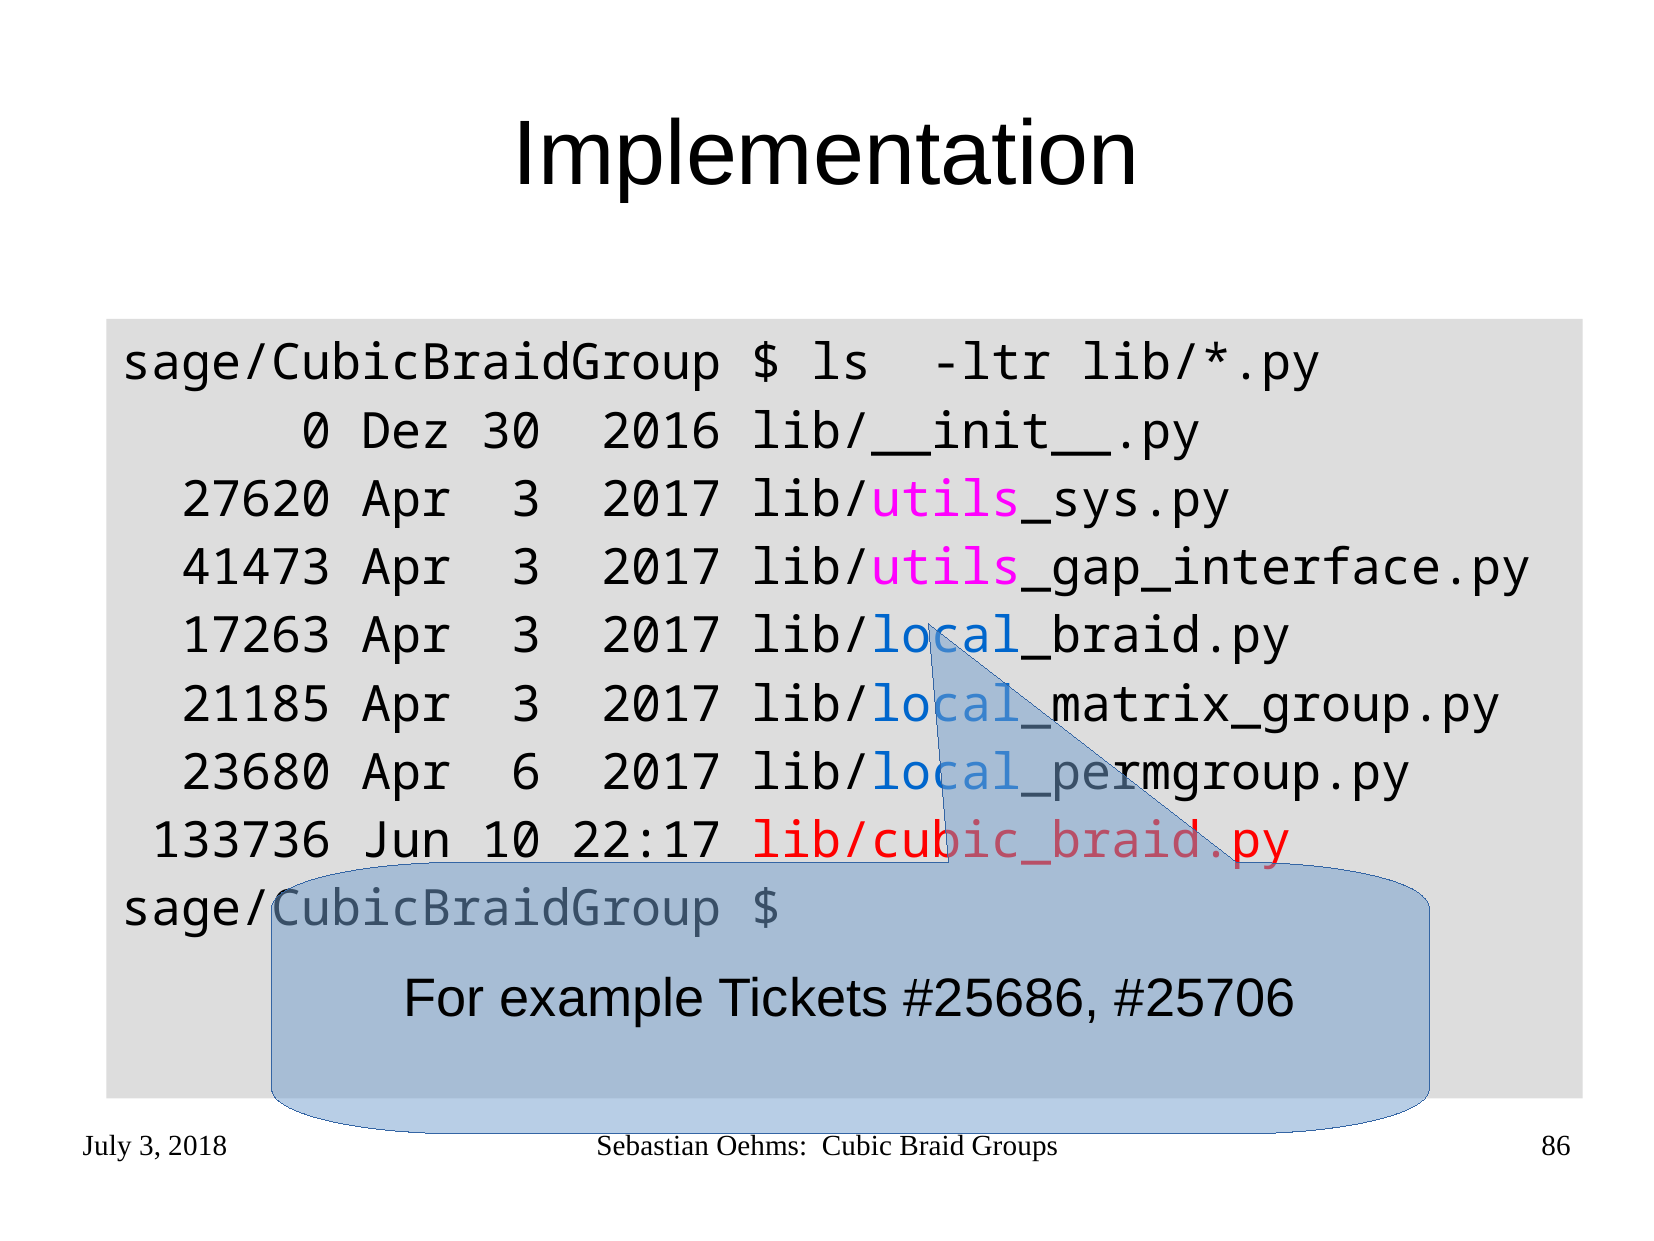

# Implementation
sage/CubicBraidGroup $ ls -ltr lib/*.py
 0 Dez 30 2016 lib/__init__.py
 27620 Apr 3 2017 lib/utils_sys.py
 41473 Apr 3 2017 lib/utils_gap_interface.py
 17263 Apr 3 2017 lib/local_braid.py
 21185 Apr 3 2017 lib/local_matrix_group.py
 23680 Apr 6 2017 lib/local_permgroup.py
 133736 Jun 10 22:17 lib/cubic_braid.py
sage/CubicBraidGroup $
For example Tickets #25686, #25706
July 3, 2018
Sebastian Oehms: Cubic Braid Groups
86